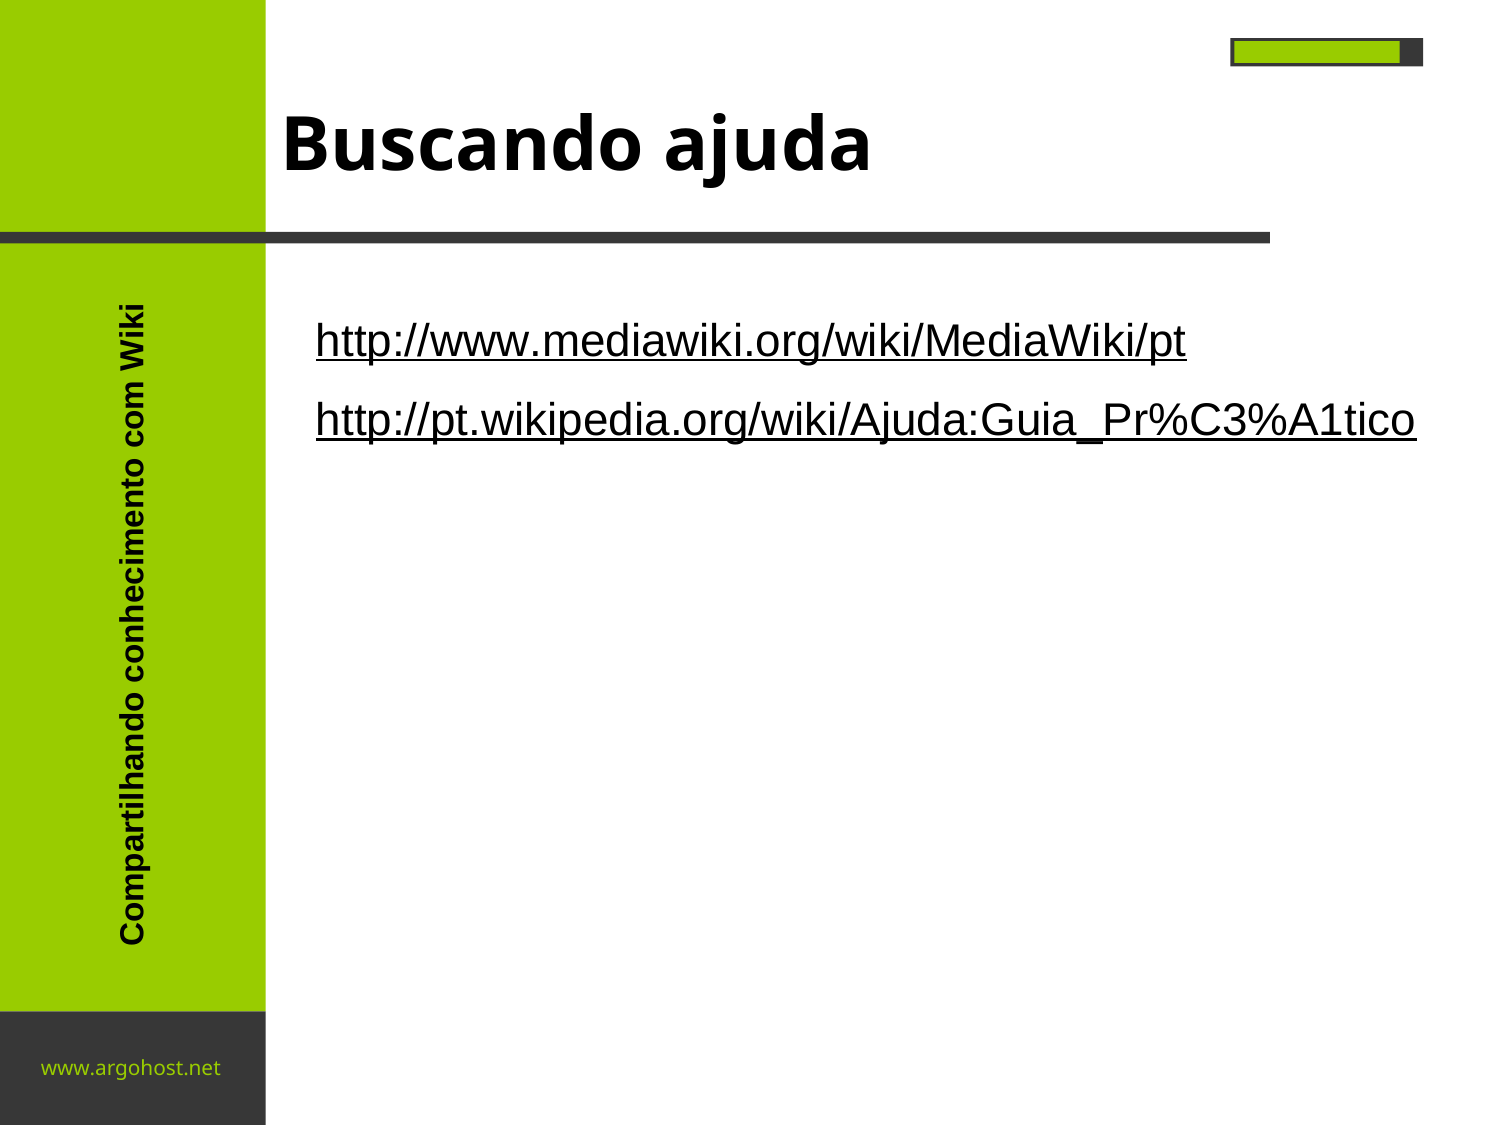

Buscando ajuda
http://www.mediawiki.org/wiki/MediaWiki/pt
http://pt.wikipedia.org/wiki/Ajuda:Guia_Pr%C3%A1tico
Compartilhando conhecimento com Wiki
www.argohost.net